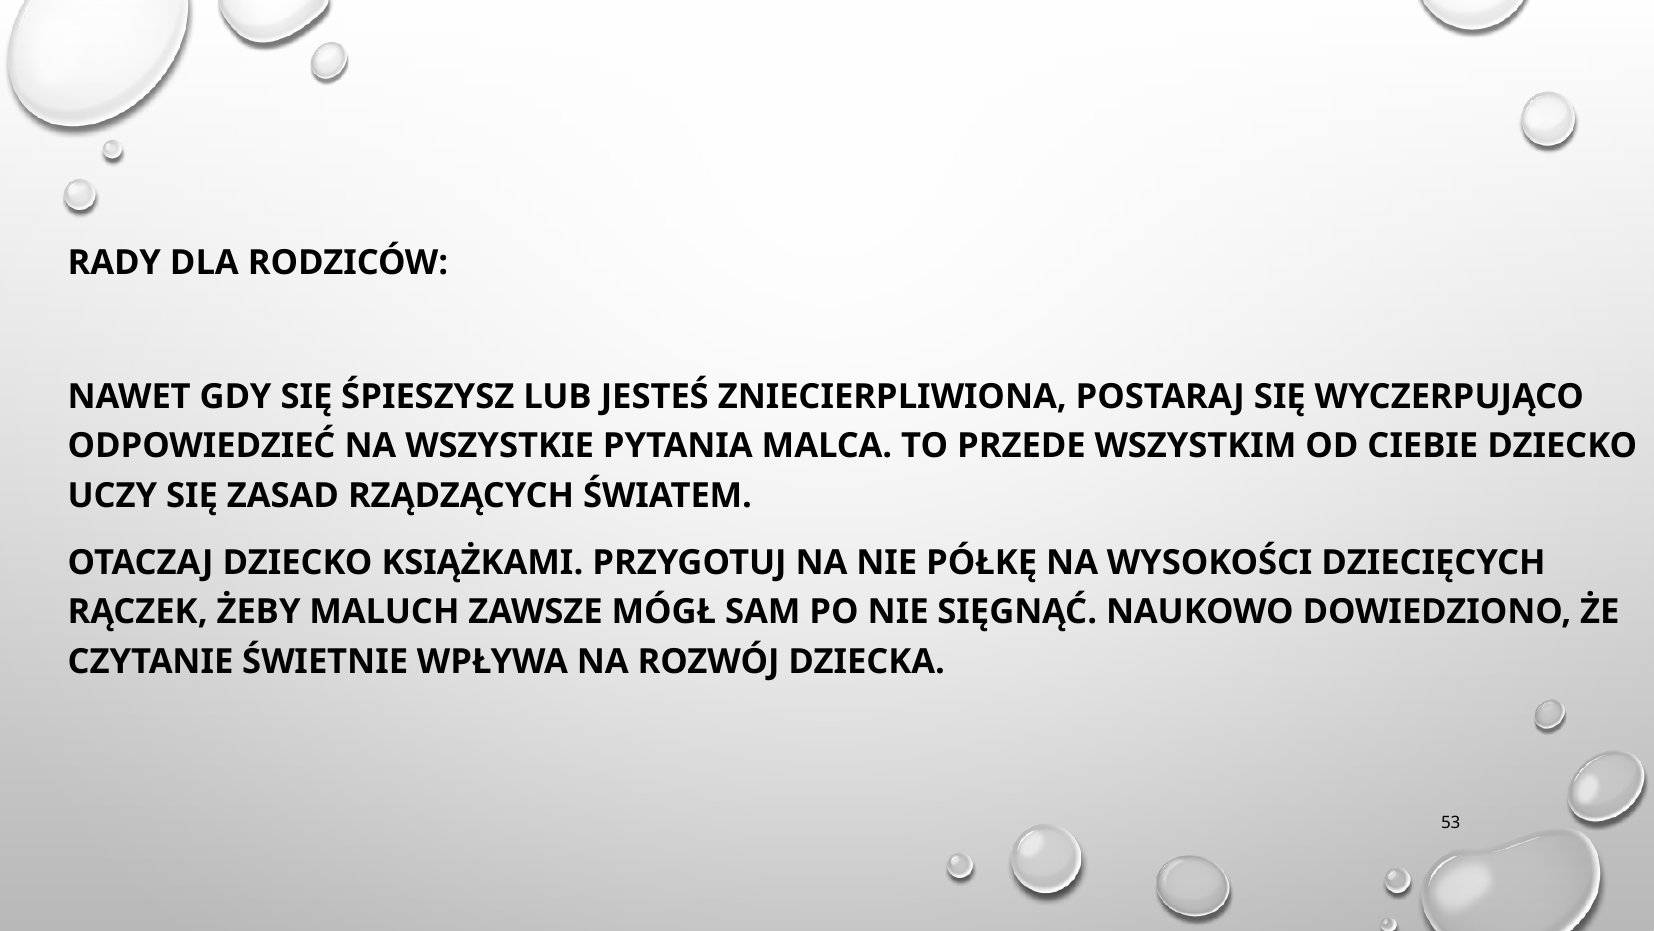

# Rady dla rodziców:
Nawet gdy się śpieszysz lub jesteś zniecierpliwiona, postaraj się wyczerpująco odpowiedzieć na wszystkie pytania malca. To przede wszystkim od Ciebie dziecko uczy się zasad rządzących światem.
Otaczaj dziecko książkami. Przygotuj na nie półkę na wysokości dziecięcych rączek, żeby maluch zawsze mógł sam po nie sięgnąć. Naukowo dowiedziono, że czytanie świetnie wpływa na rozwój dziecka.
52